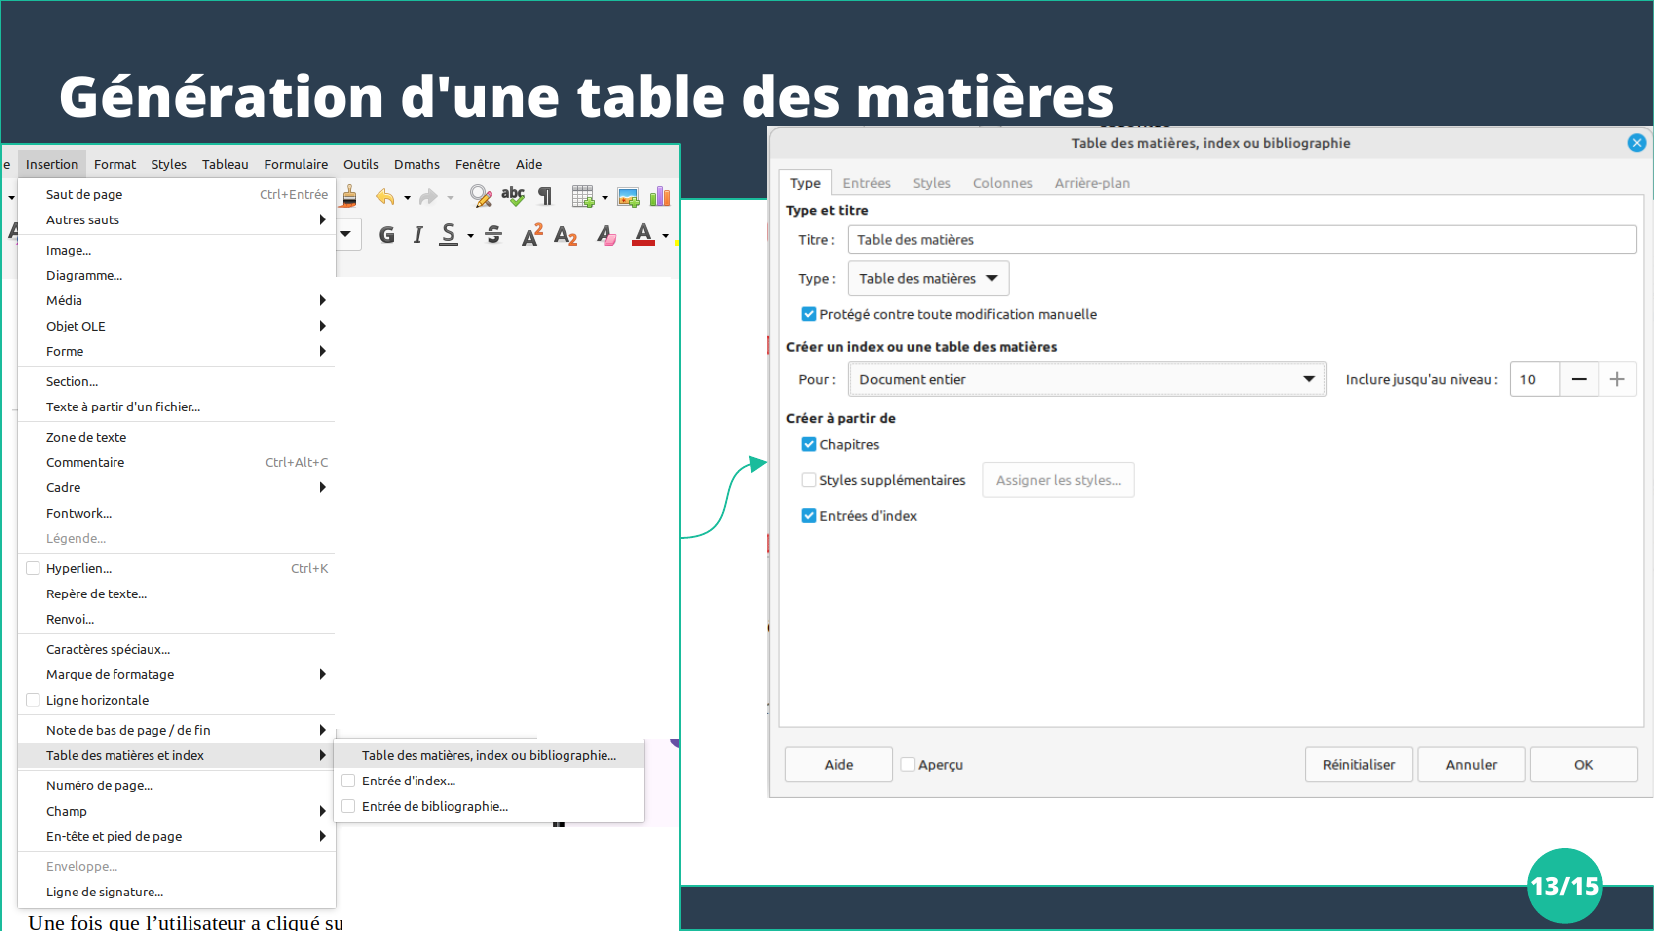

# Génération d'une table des matières
13